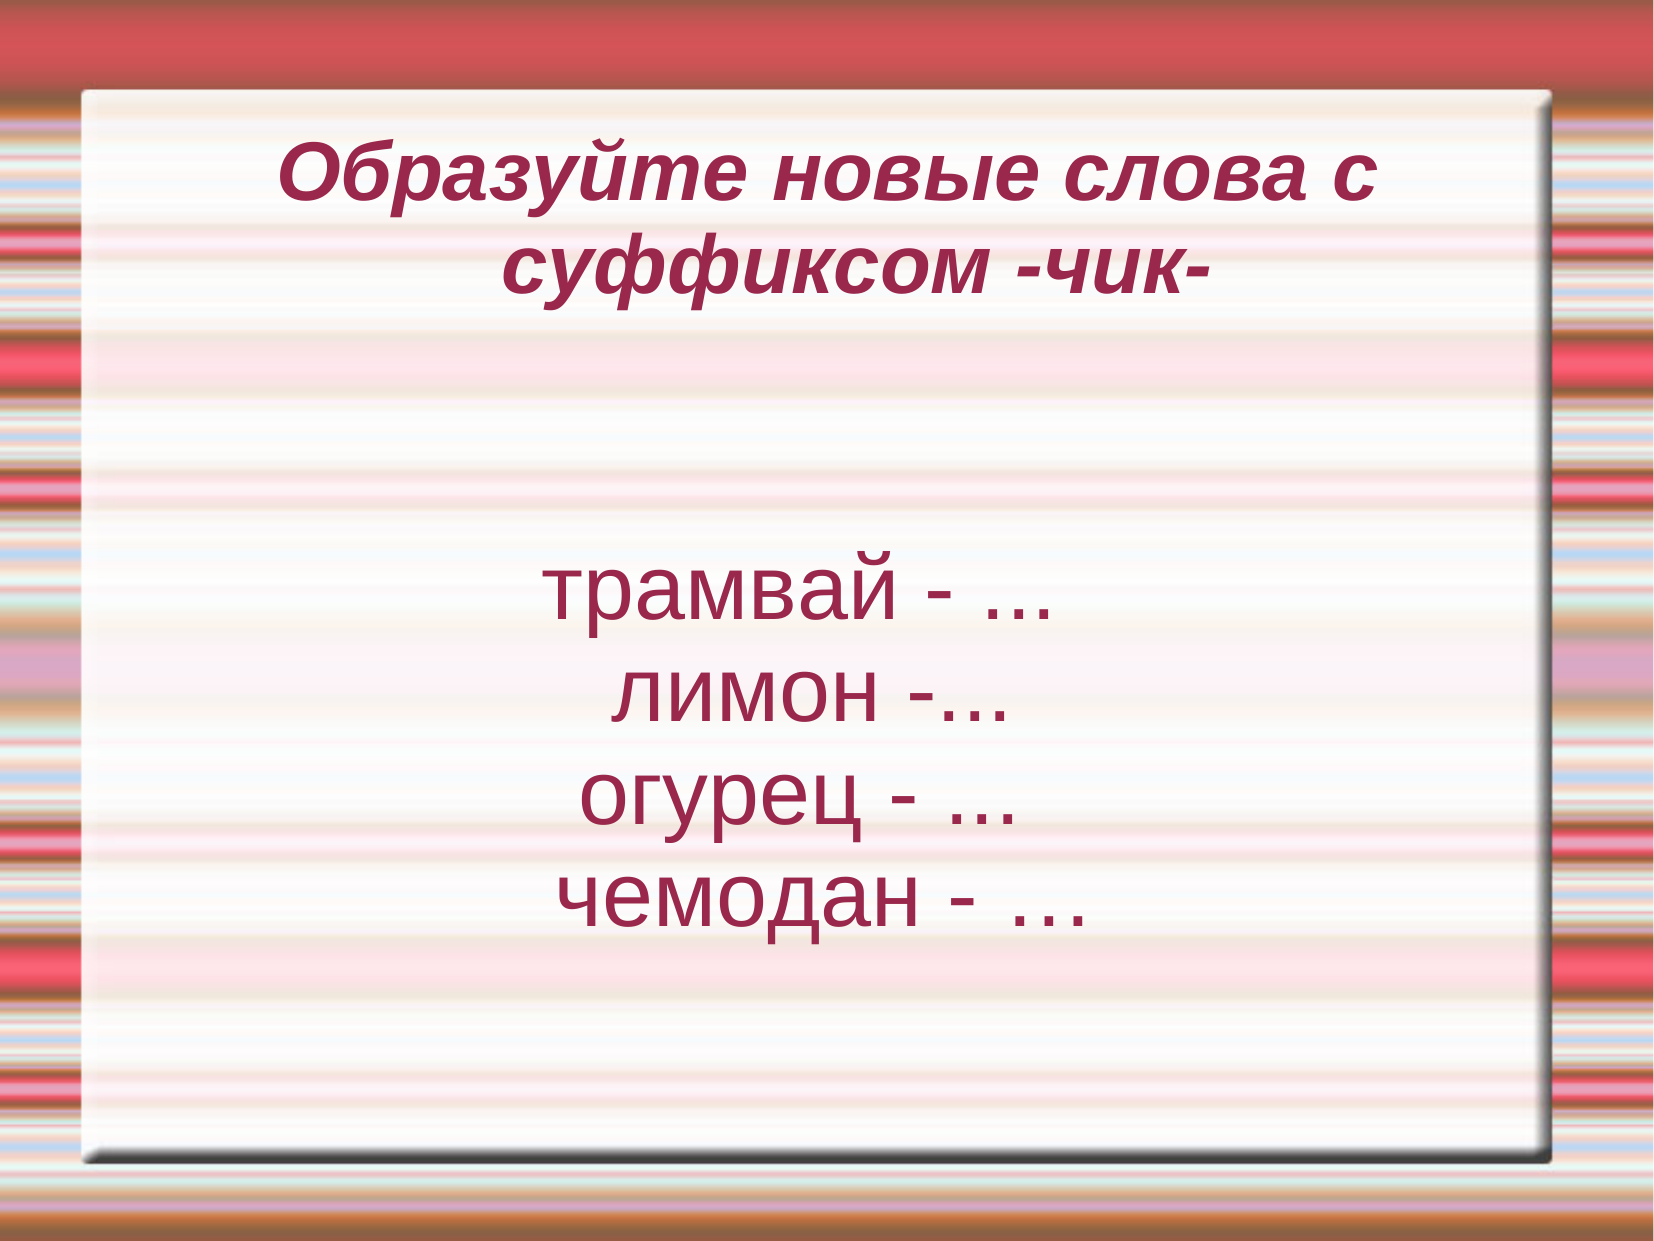

# Образуйте новые слова с суффиксом -чик-
трамвай - ...
лимон -...
огурец - ...
чемодан - …